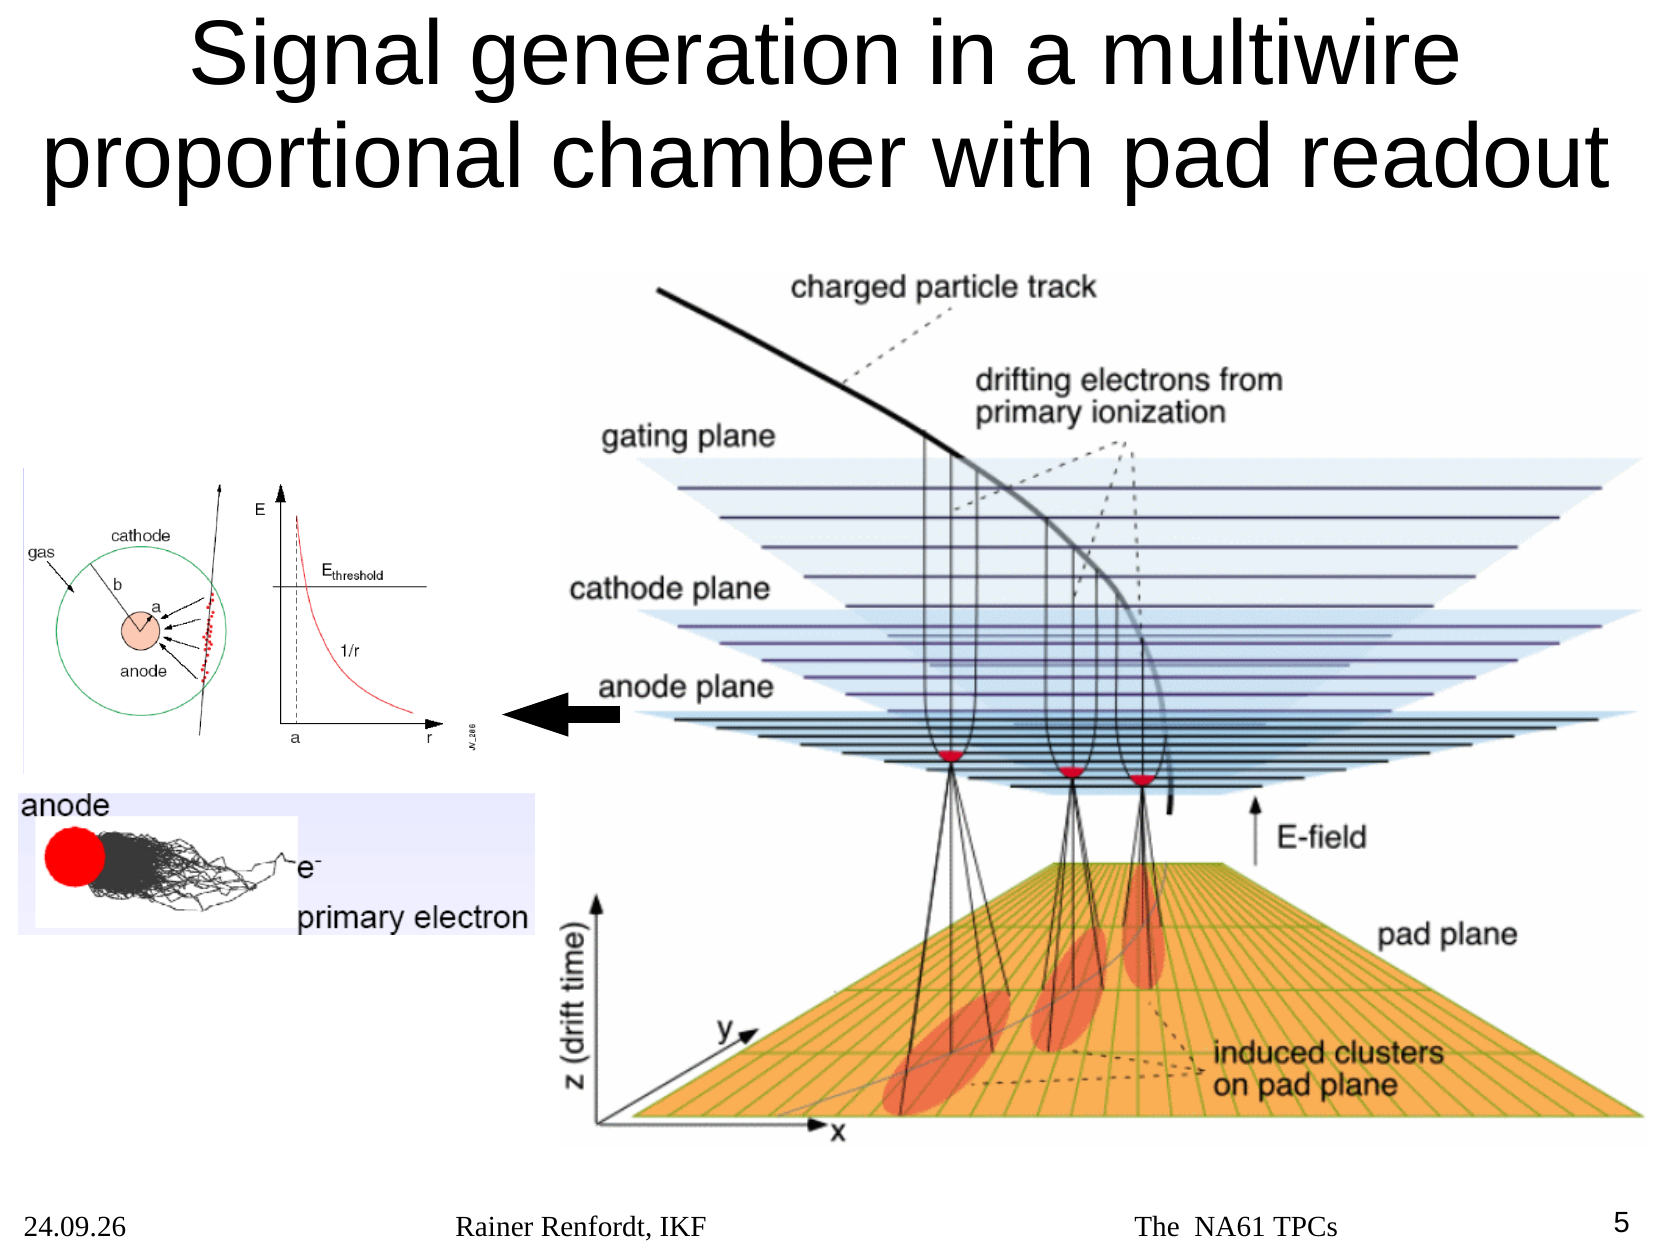

# Signal generation in a multiwire proportional chamber with pad readout